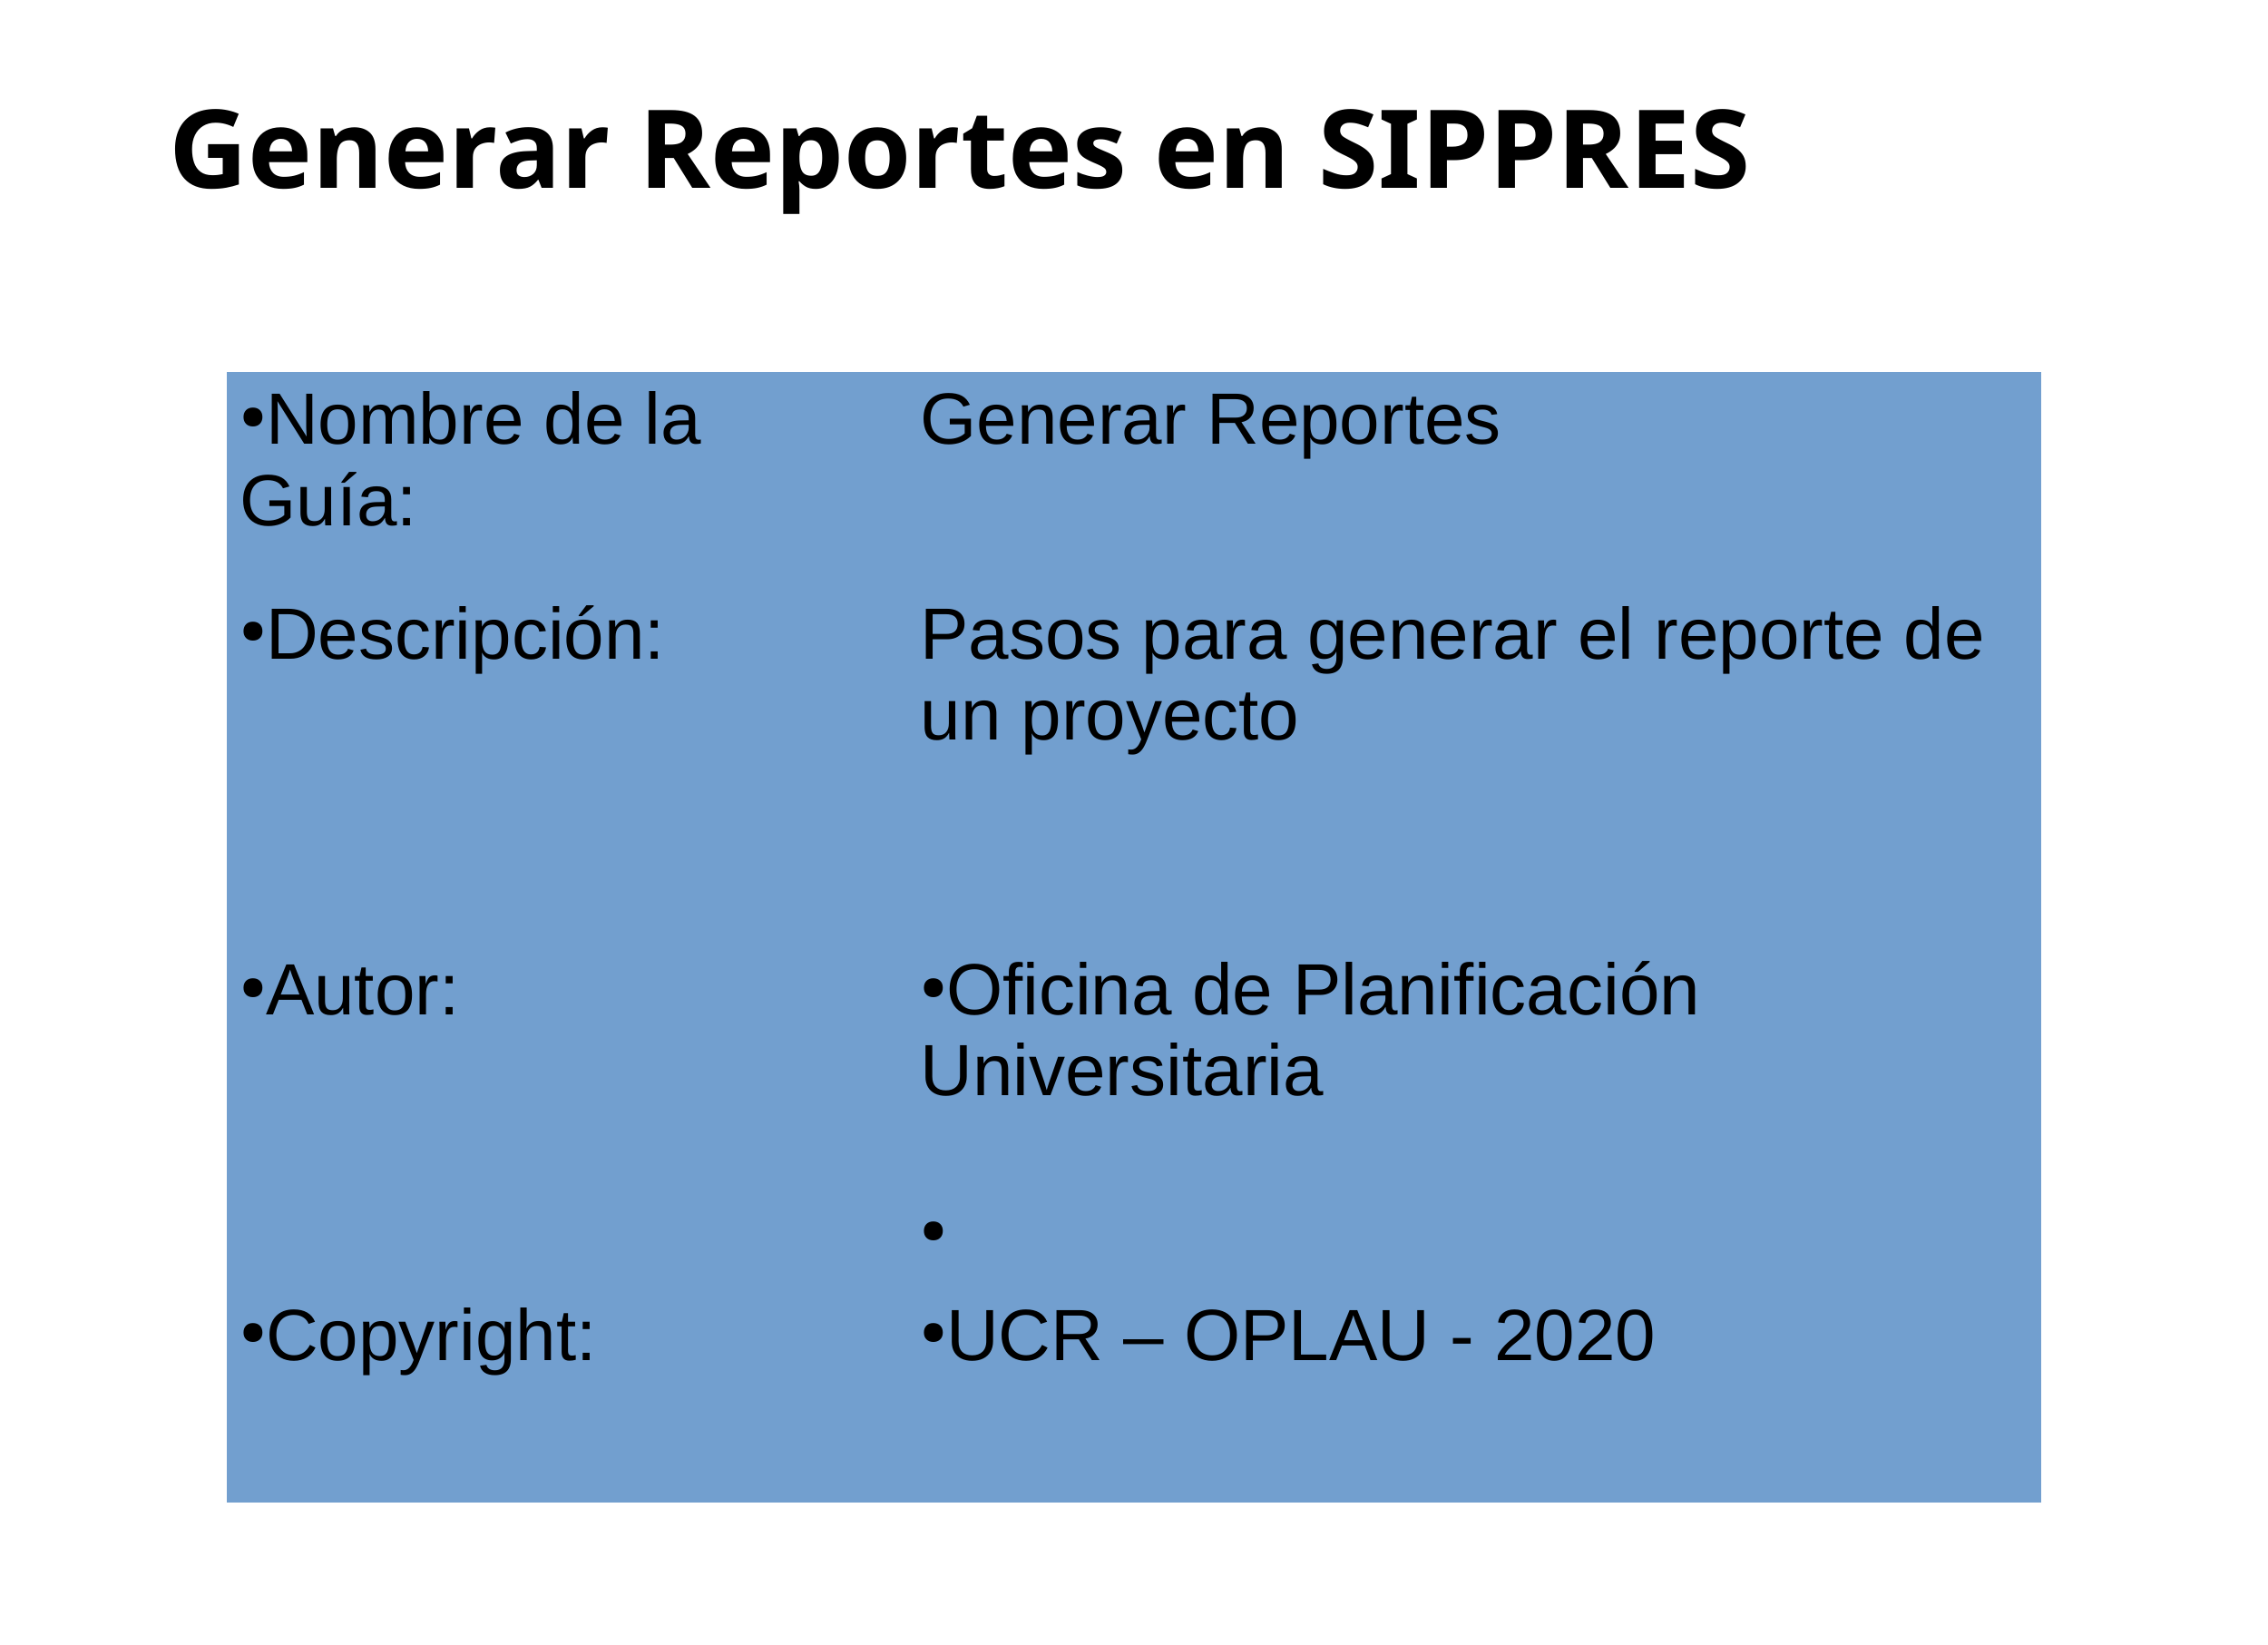

# Generar Reportes en SIPPRES
| Nombre de la Guía: | Generar Reportes |
| --- | --- |
| Descripción: | Pasos para generar el reporte de un proyecto |
| Autor: | Oficina de Planificación Universitaria |
| Copyright: | UCR – OPLAU - 2020 |